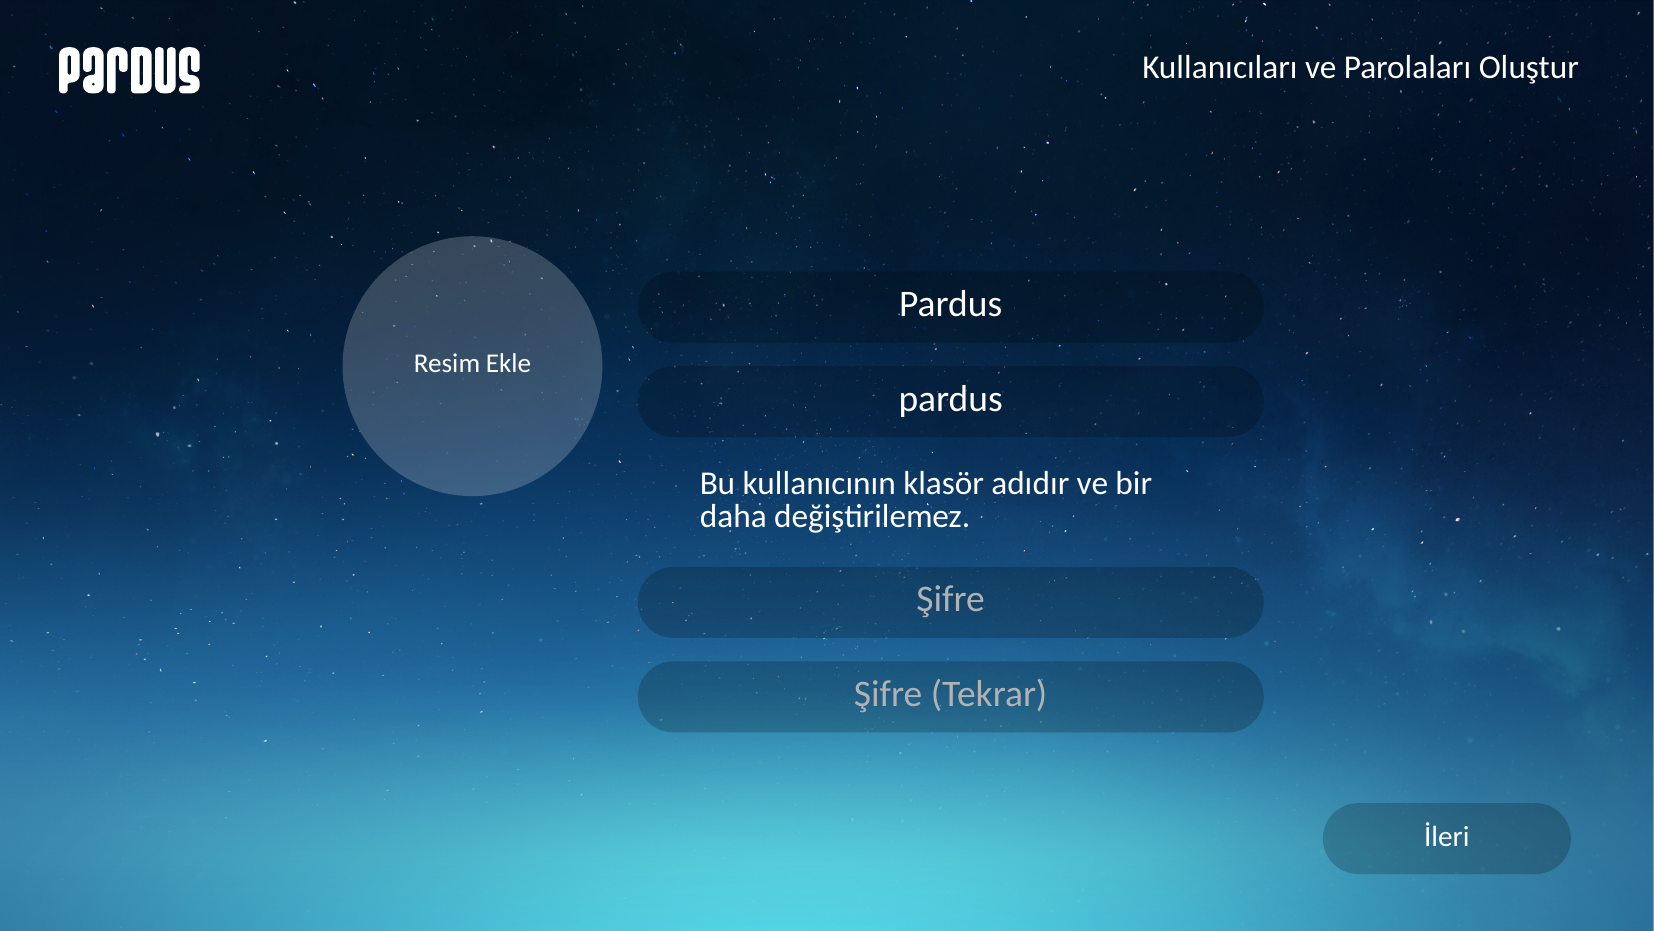

Kullanıcıları ve Parolaları Oluştur
Resim Ekle
Pardus
pardus
Bu kullanıcının klasör adıdır ve bir daha değiştirilemez.
Şifre
Şifre (Tekrar)
İleri